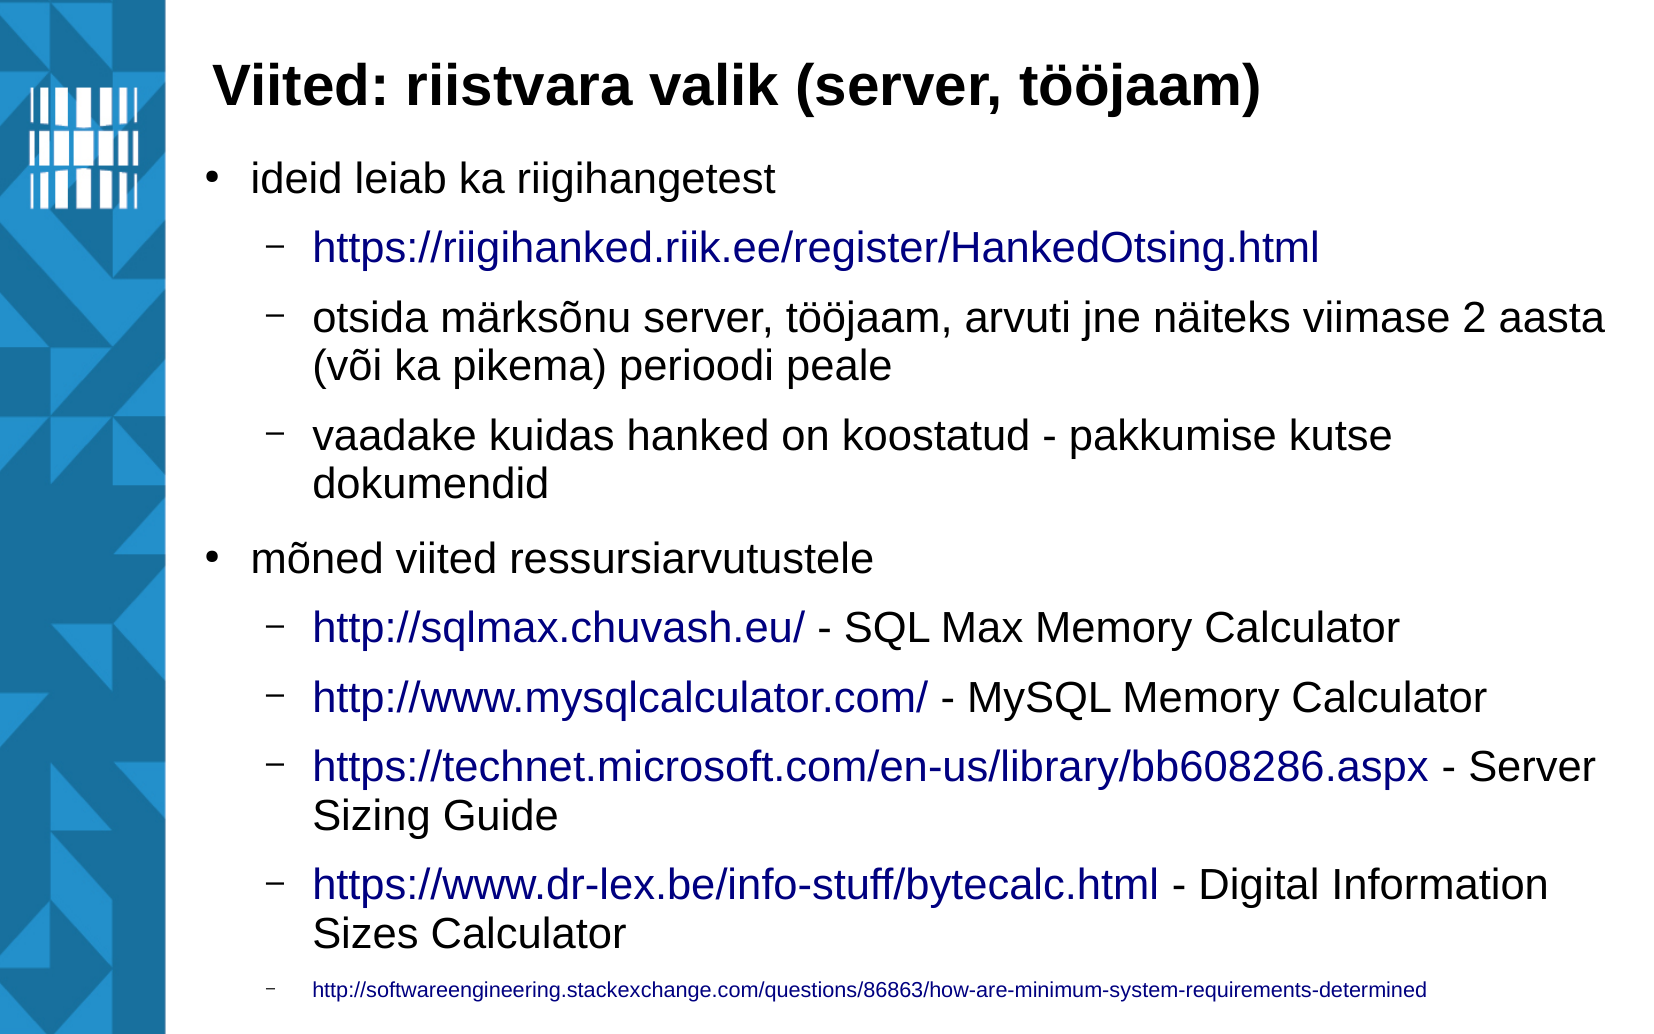

# Viited: riistvara valik (server, tööjaam)
ideid leiab ka riigihangetest
https://riigihanked.riik.ee/register/HankedOtsing.html
otsida märksõnu server, tööjaam, arvuti jne näiteks viimase 2 aasta (või ka pikema) perioodi peale
vaadake kuidas hanked on koostatud - pakkumise kutse dokumendid
mõned viited ressursiarvutustele
http://sqlmax.chuvash.eu/ - SQL Max Memory Calculator
http://www.mysqlcalculator.com/ - MySQL Memory Calculator
https://technet.microsoft.com/en-us/library/bb608286.aspx - Server Sizing Guide
https://www.dr-lex.be/info-stuff/bytecalc.html - Digital Information Sizes Calculator
http://softwareengineering.stackexchange.com/questions/86863/how-are-minimum-system-requirements-determined